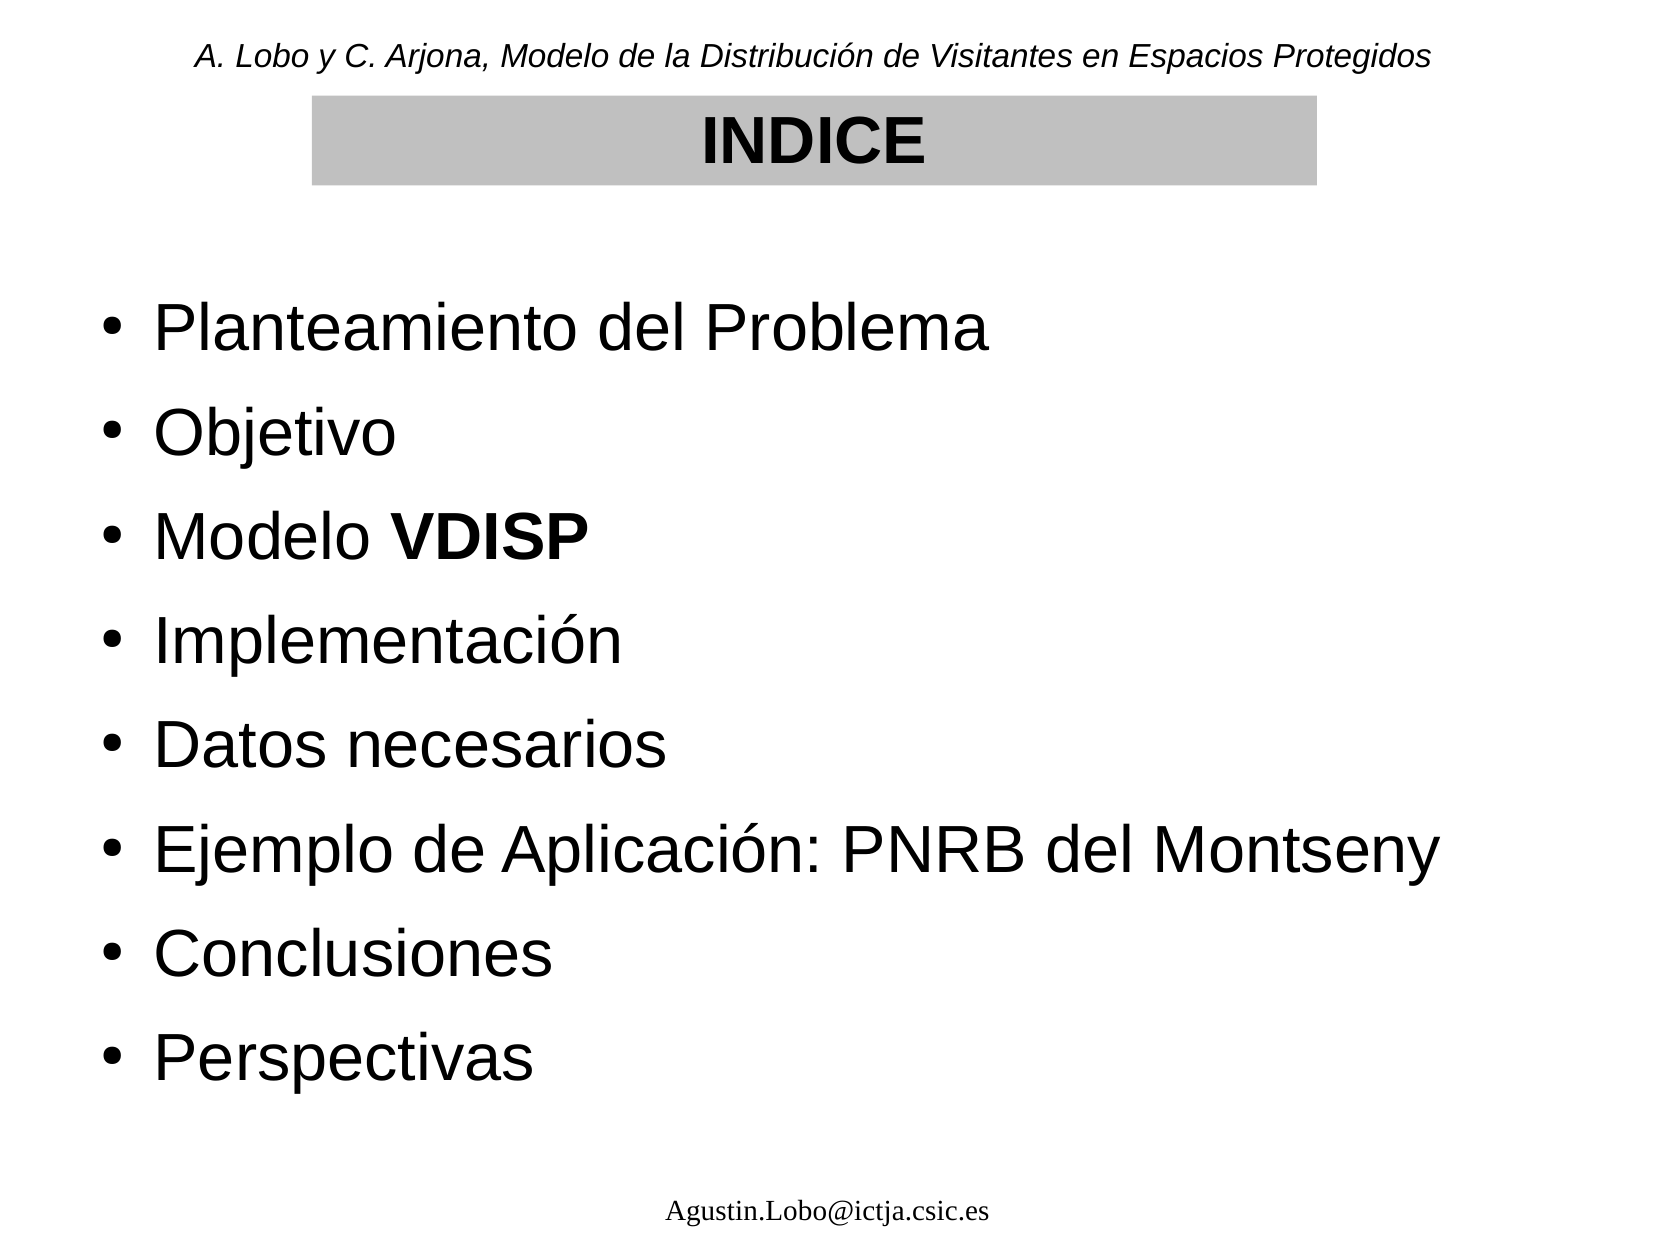

INDICE
# Planteamiento del Problema
Objetivo
Modelo VDISP
Implementación
Datos necesarios
Ejemplo de Aplicación: PNRB del Montseny
Conclusiones
Perspectivas